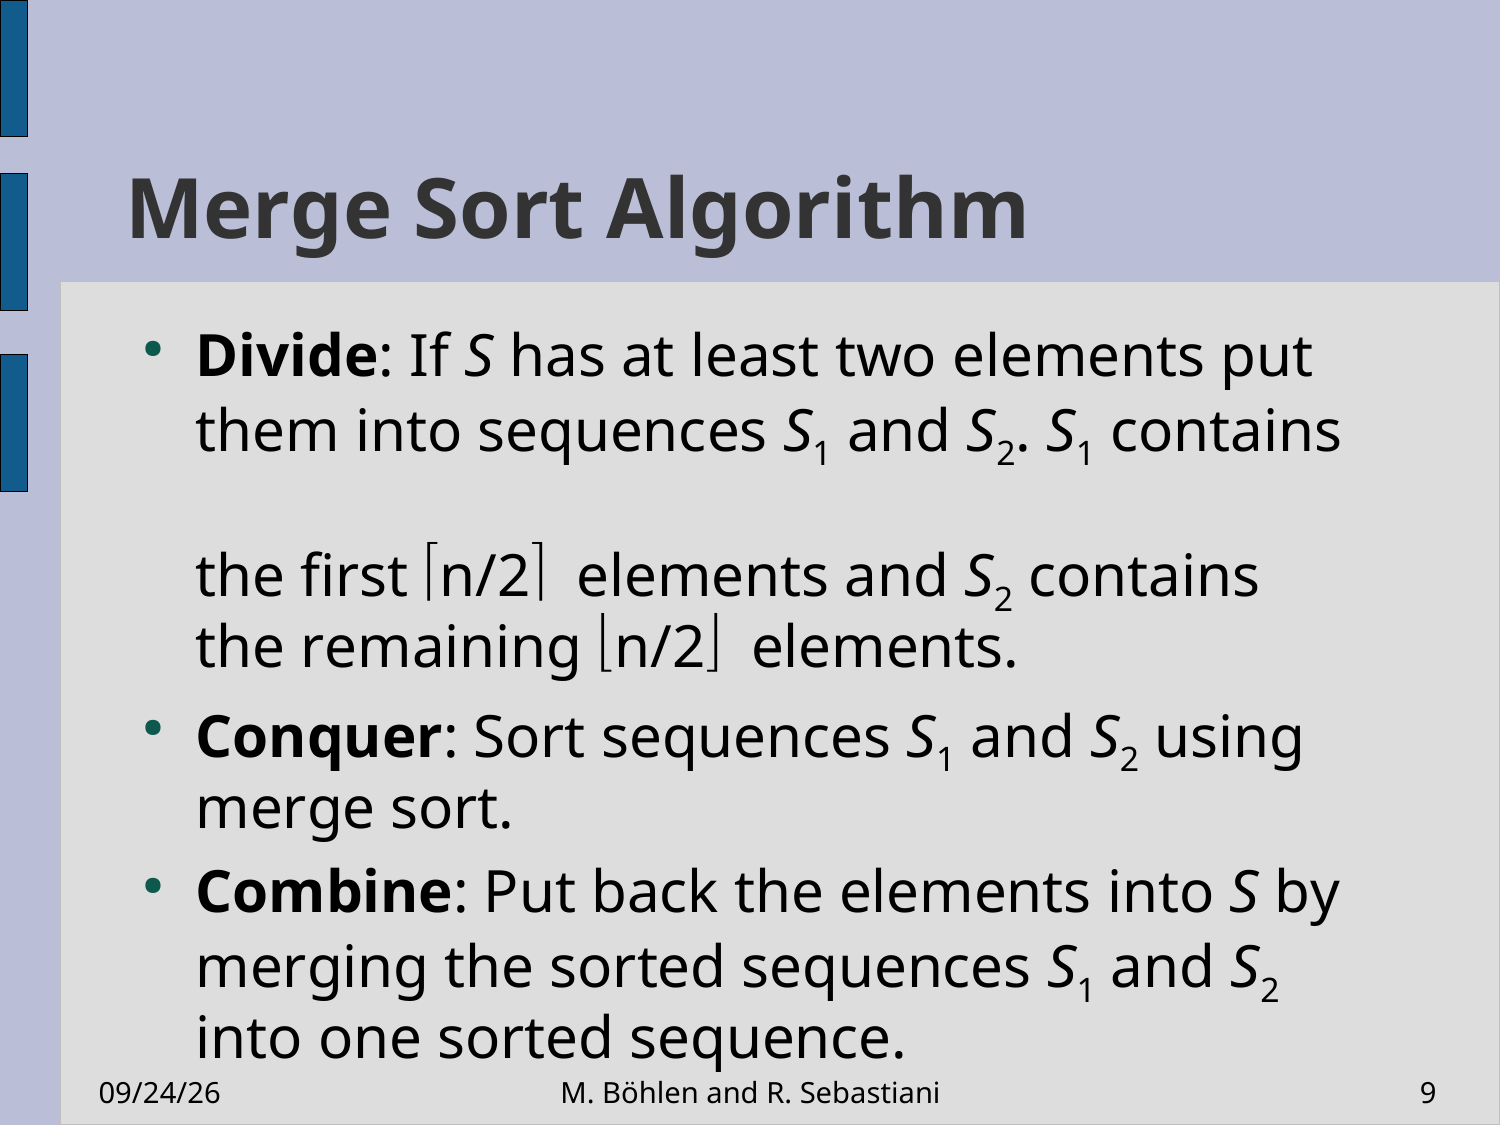

# Merge Sort Algorithm
Divide: If S has at least two elements put them into sequences S1 and S2. S1 contains
the first n/2elements and S2 contains the remaining n/2elements.
Conquer: Sort sequences S1 and S2 using merge sort.
Combine: Put back the elements into S by merging the sorted sequences S1 and S2 into one sorted sequence.
M. Böhlen and R. Sebastiani
9